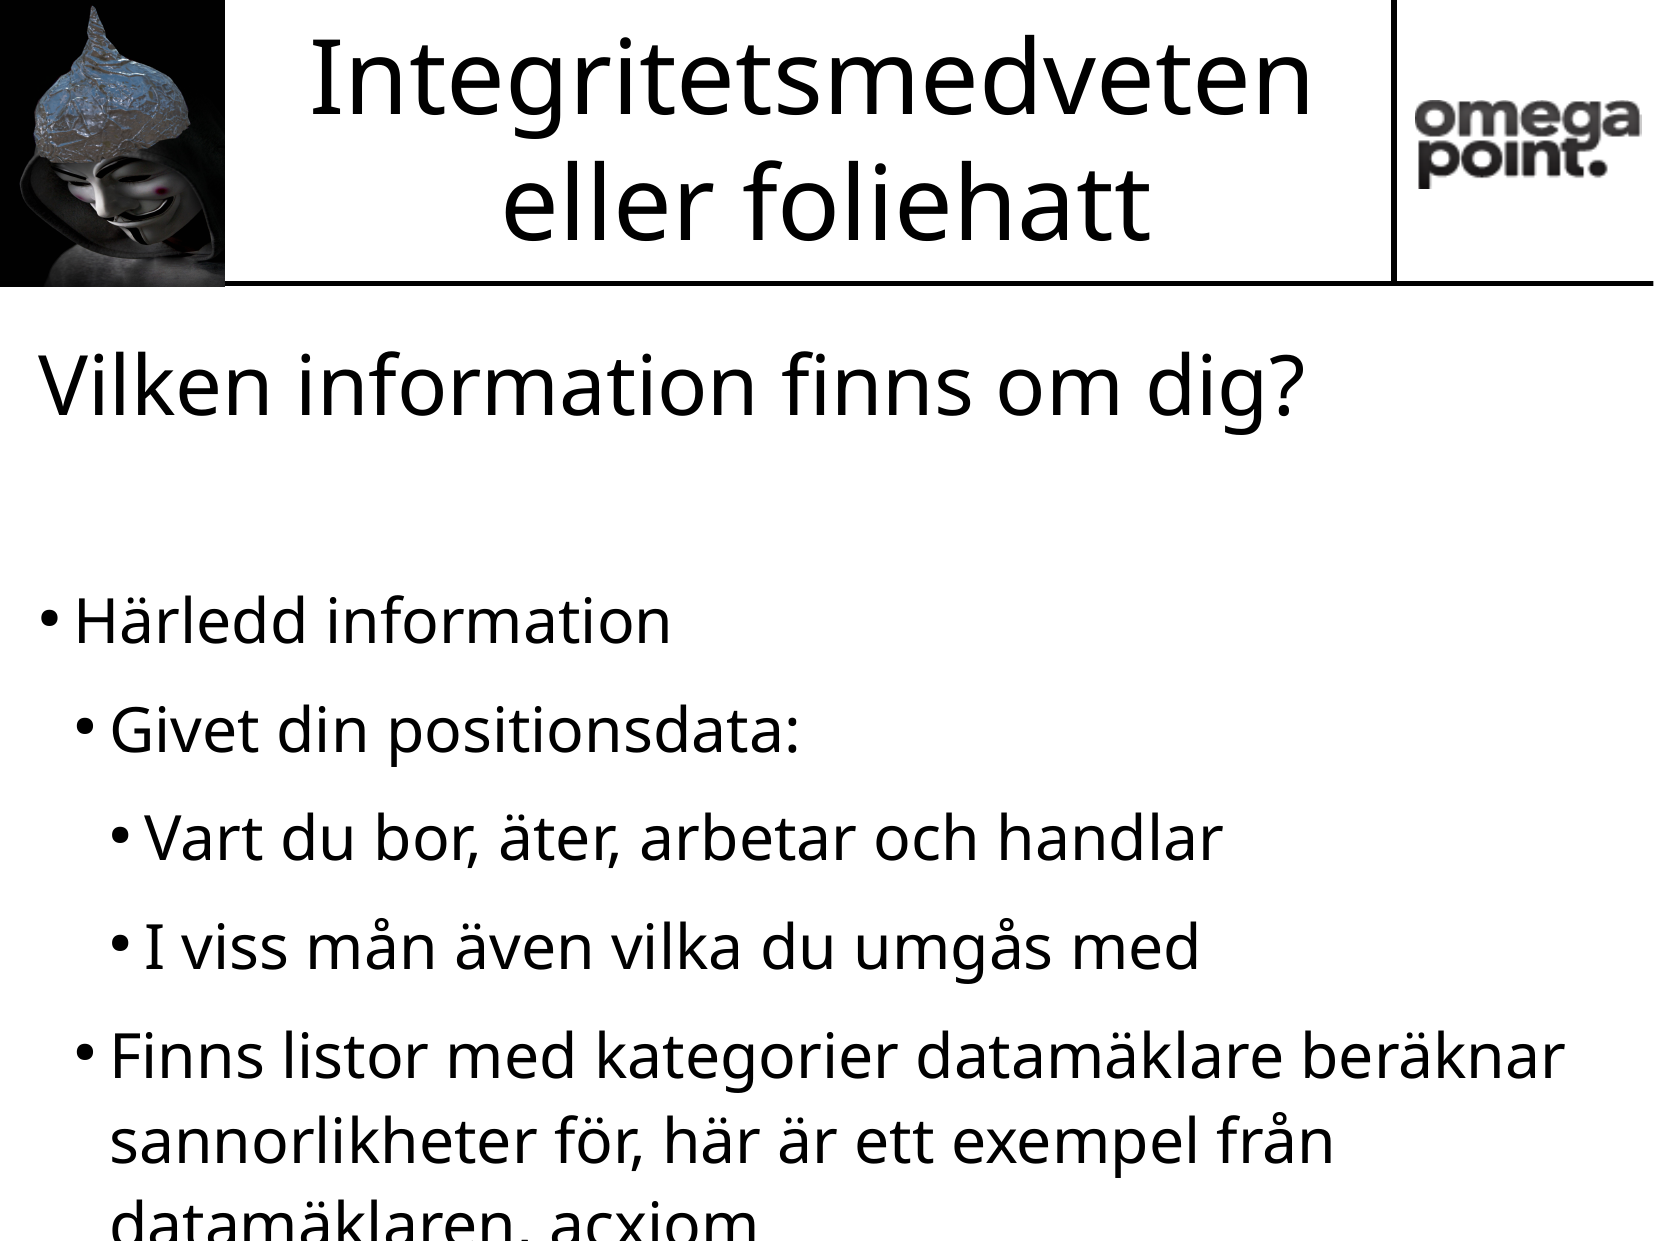

Integritetsmedveten
eller foliehatt
Vilken information finns om dig?
Härledd information
Givet din positionsdata:
Vart du bor, äter, arbetar och handlar
I viss mån även vilka du umgås med
Finns listor med kategorier datamäklare beräknar sannorlikheter för, här är ett exempel från datamäklaren, acxiom